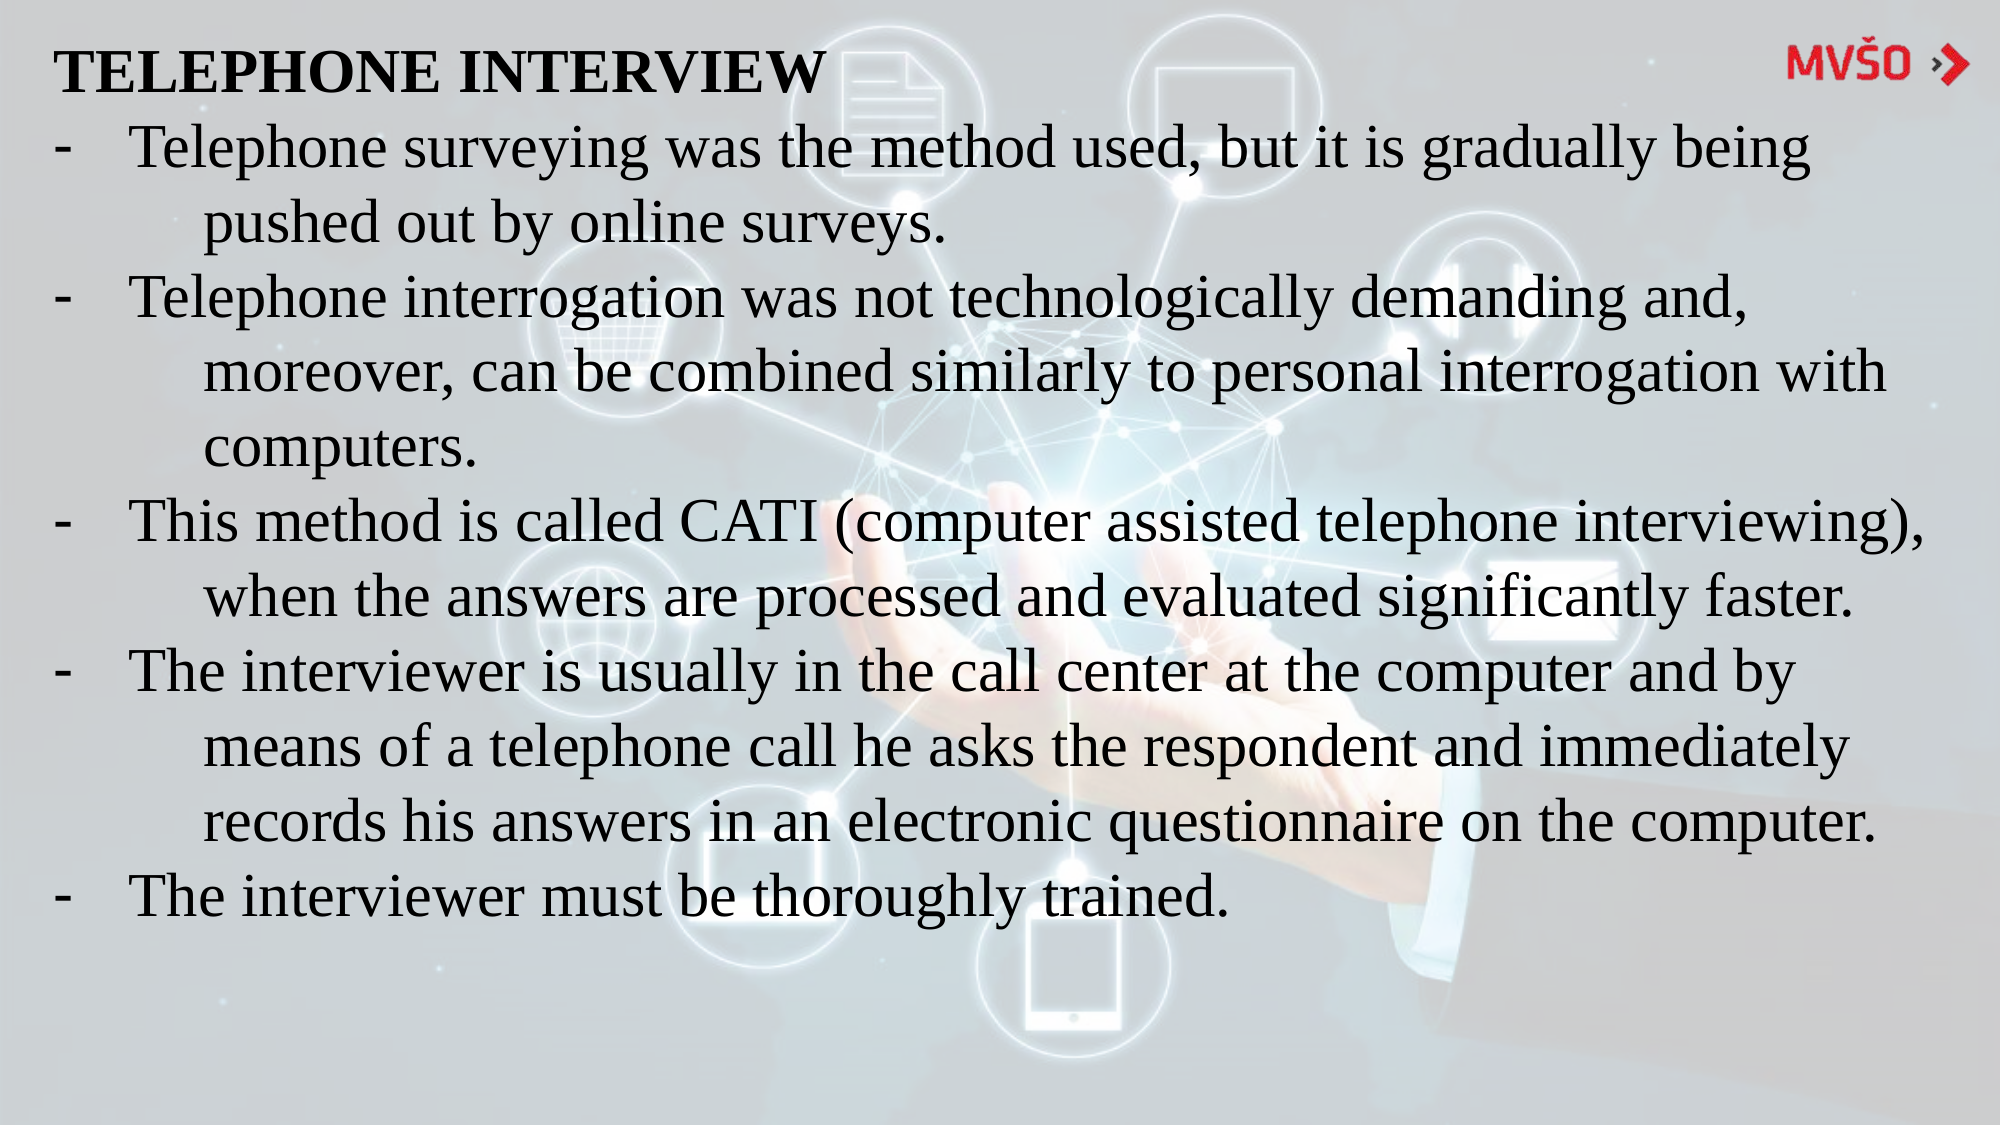

TELEPHONE INTERVIEW
Telephone surveying was the method used, but it is gradually being pushed out by online surveys.
Telephone interrogation was not technologically demanding and, moreover, can be combined similarly to personal interrogation with computers.
This method is called CATI (computer assisted telephone interviewing), when the answers are processed and evaluated significantly faster.
The interviewer is usually in the call center at the computer and by means of a telephone call he asks the respondent and immediately records his answers in an electronic questionnaire on the computer.
The interviewer must be thoroughly trained.